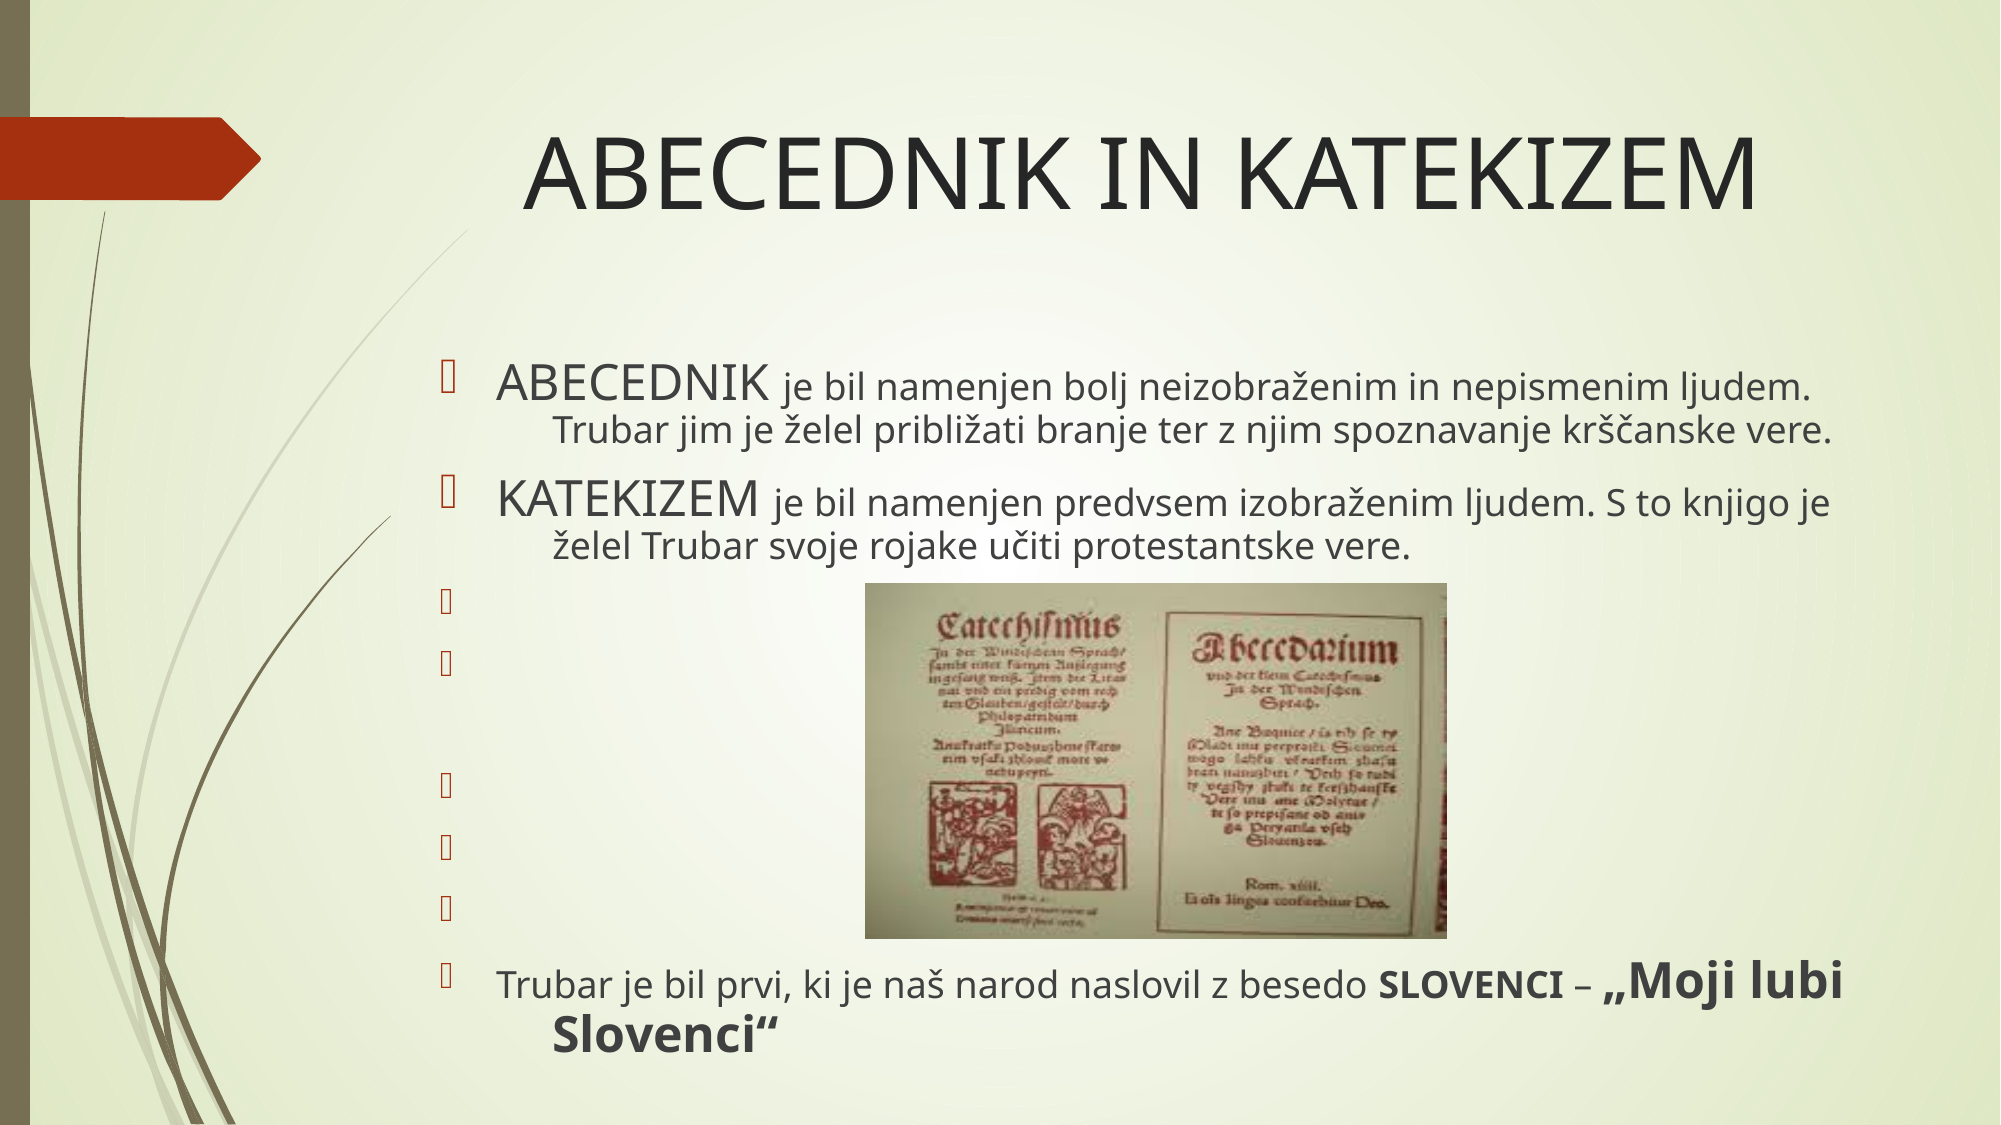

# ABECEDNIK IN KATEKIZEM
ABECEDNIK je bil namenjen bolj neizobraženim in nepismenim ljudem. Trubar jim je želel približati branje ter z njim spoznavanje krščanske vere.
KATEKIZEM je bil namenjen predvsem izobraženim ljudem. S to knjigo je želel Trubar svoje rojake učiti protestantske vere.
Trubar je bil prvi, ki je naš narod naslovil z besedo SLOVENCI – „Moji lubi Slovenci“